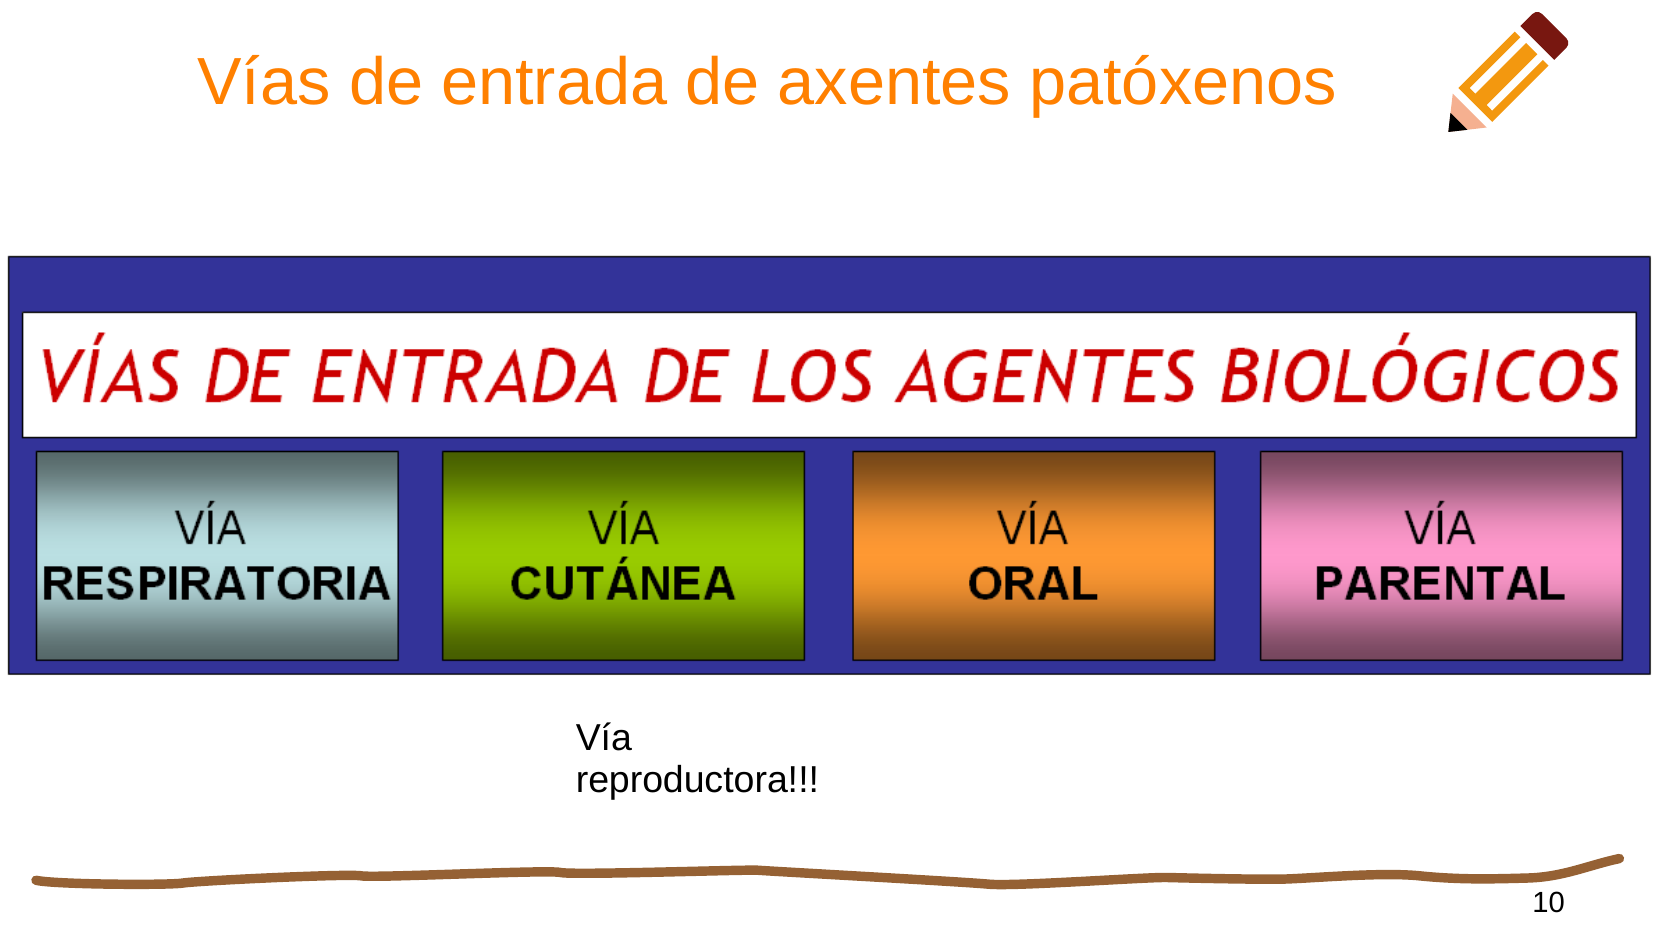

# Vías de entrada de axentes patóxenos
Vía reproductora!!!
10